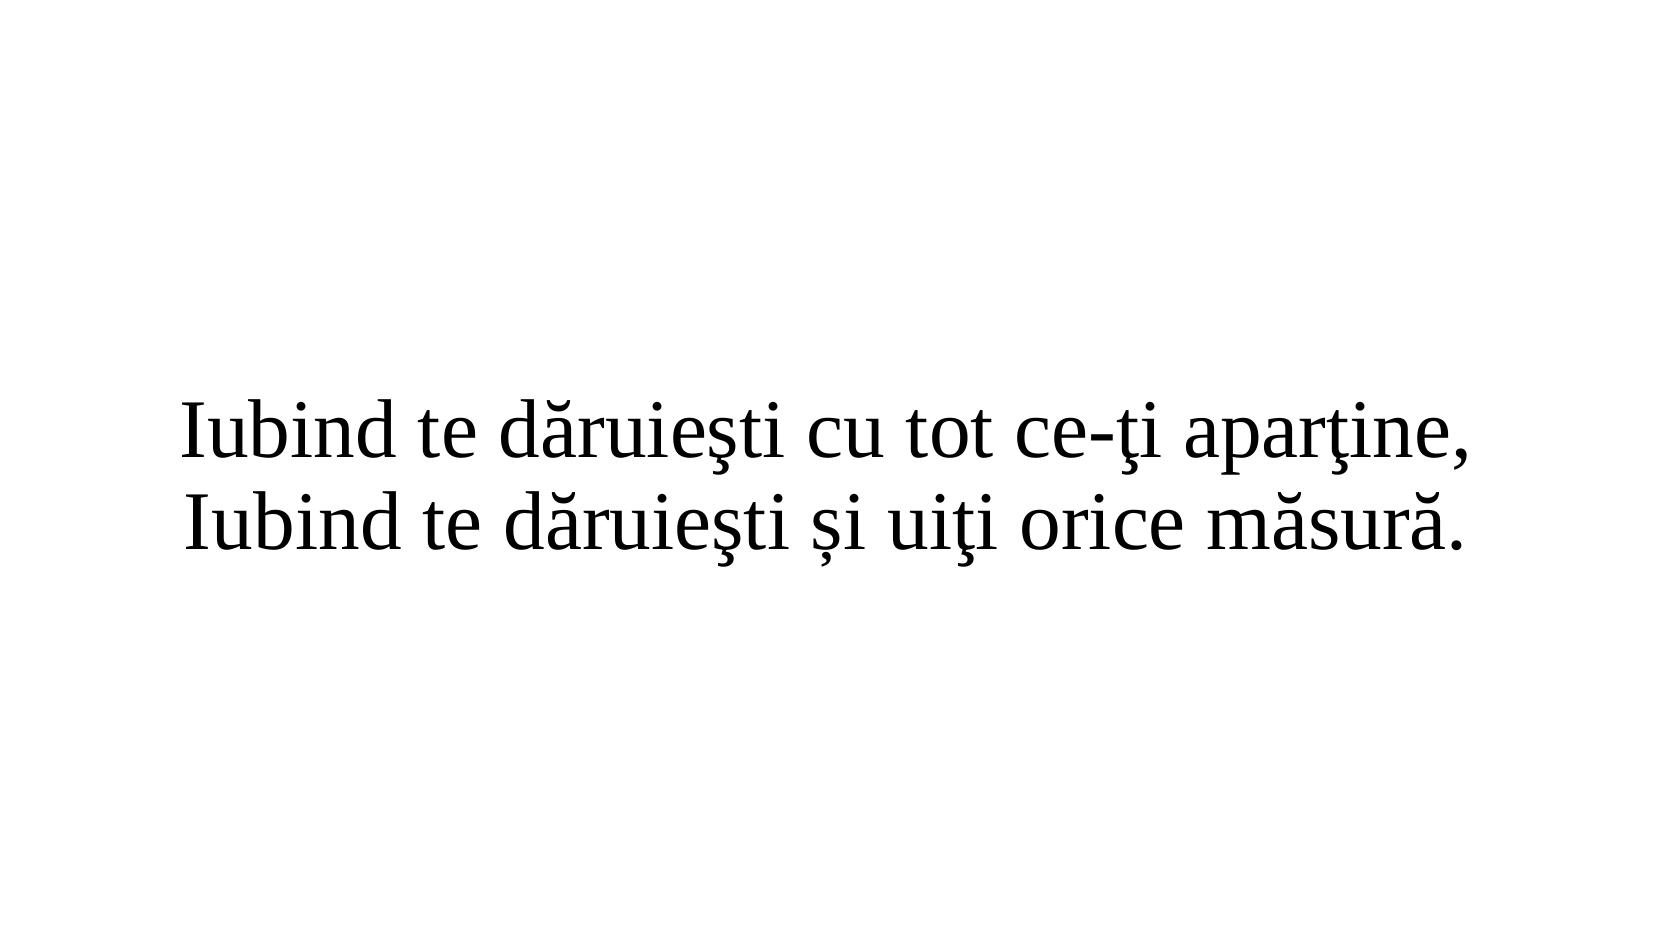

# Iubind te dăruieşti cu tot ce-ţi aparţine, Iubind te dăruieşti și uiţi orice măsură.